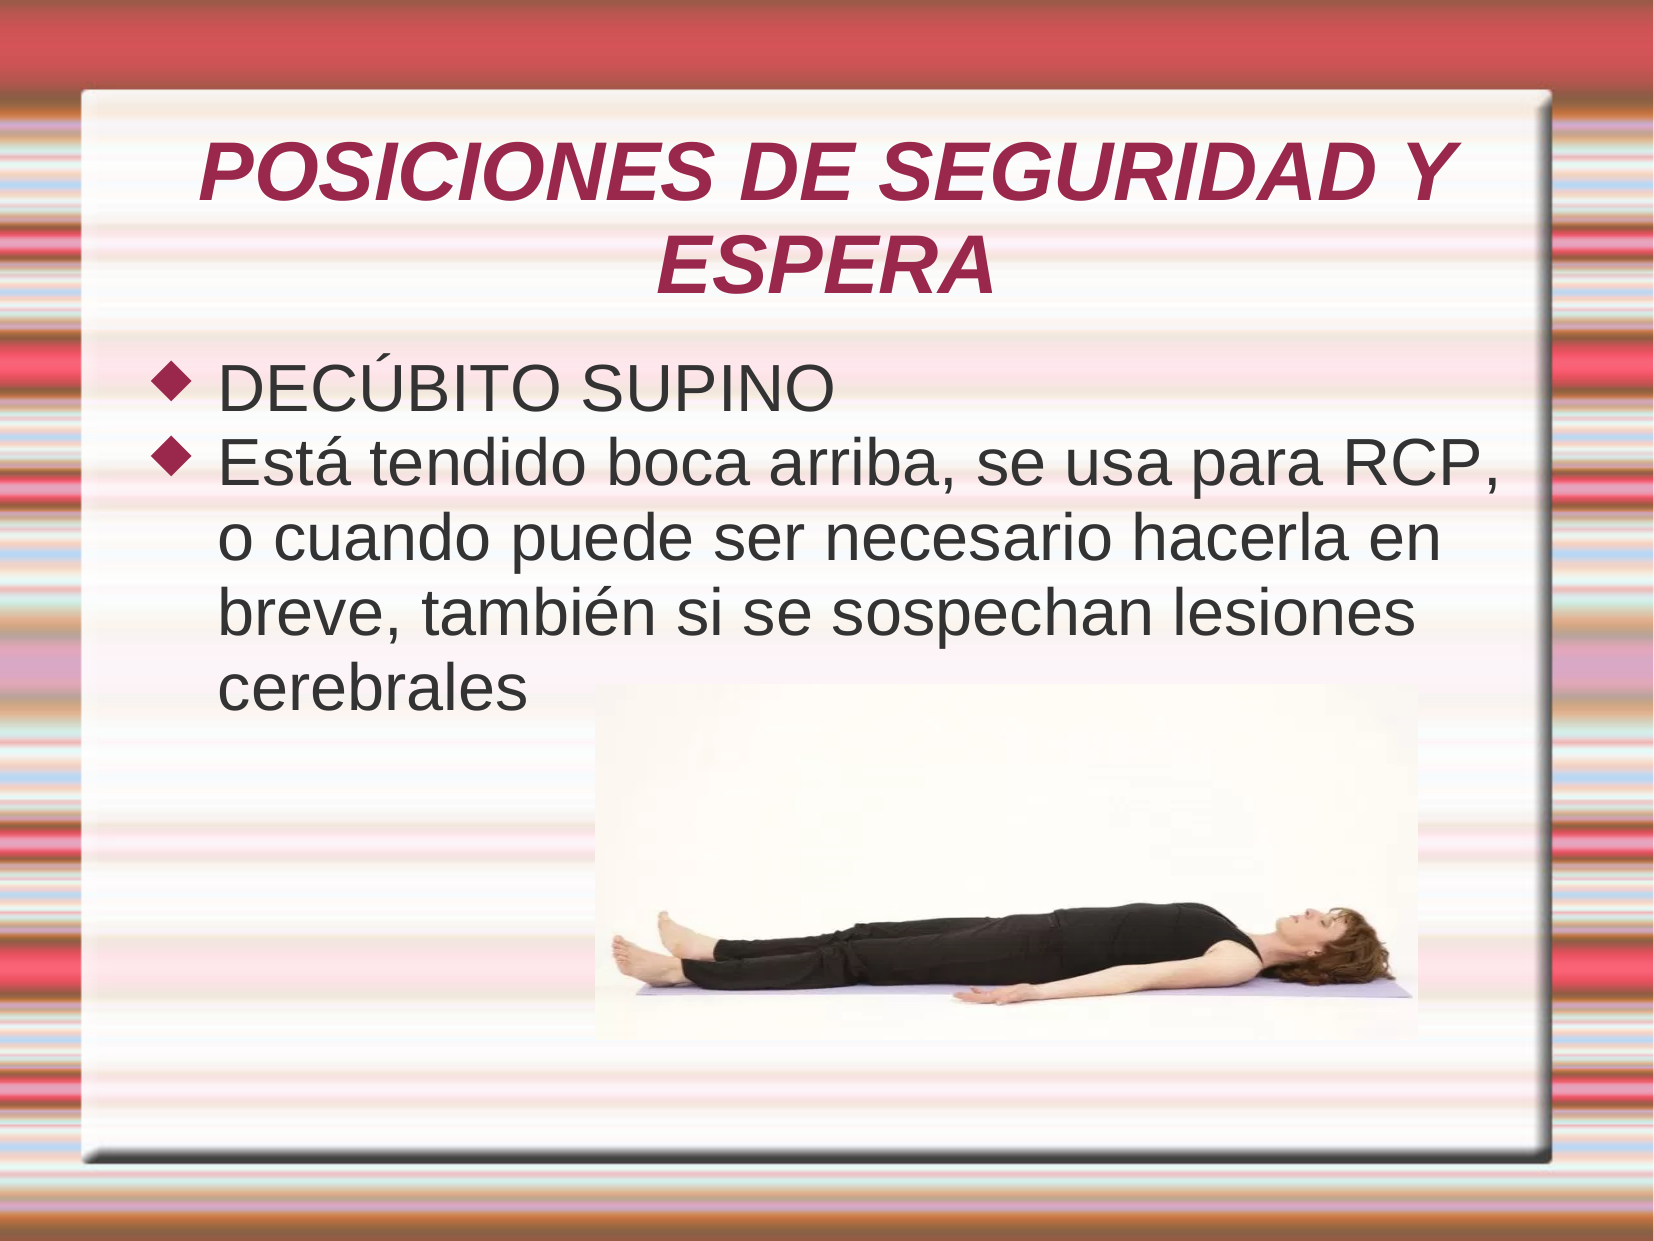

# POSICIONES DE SEGURIDAD Y ESPERA
DECÚBITO SUPINO
Está tendido boca arriba, se usa para RCP, o cuando puede ser necesario hacerla en breve, también si se sospechan lesiones cerebrales